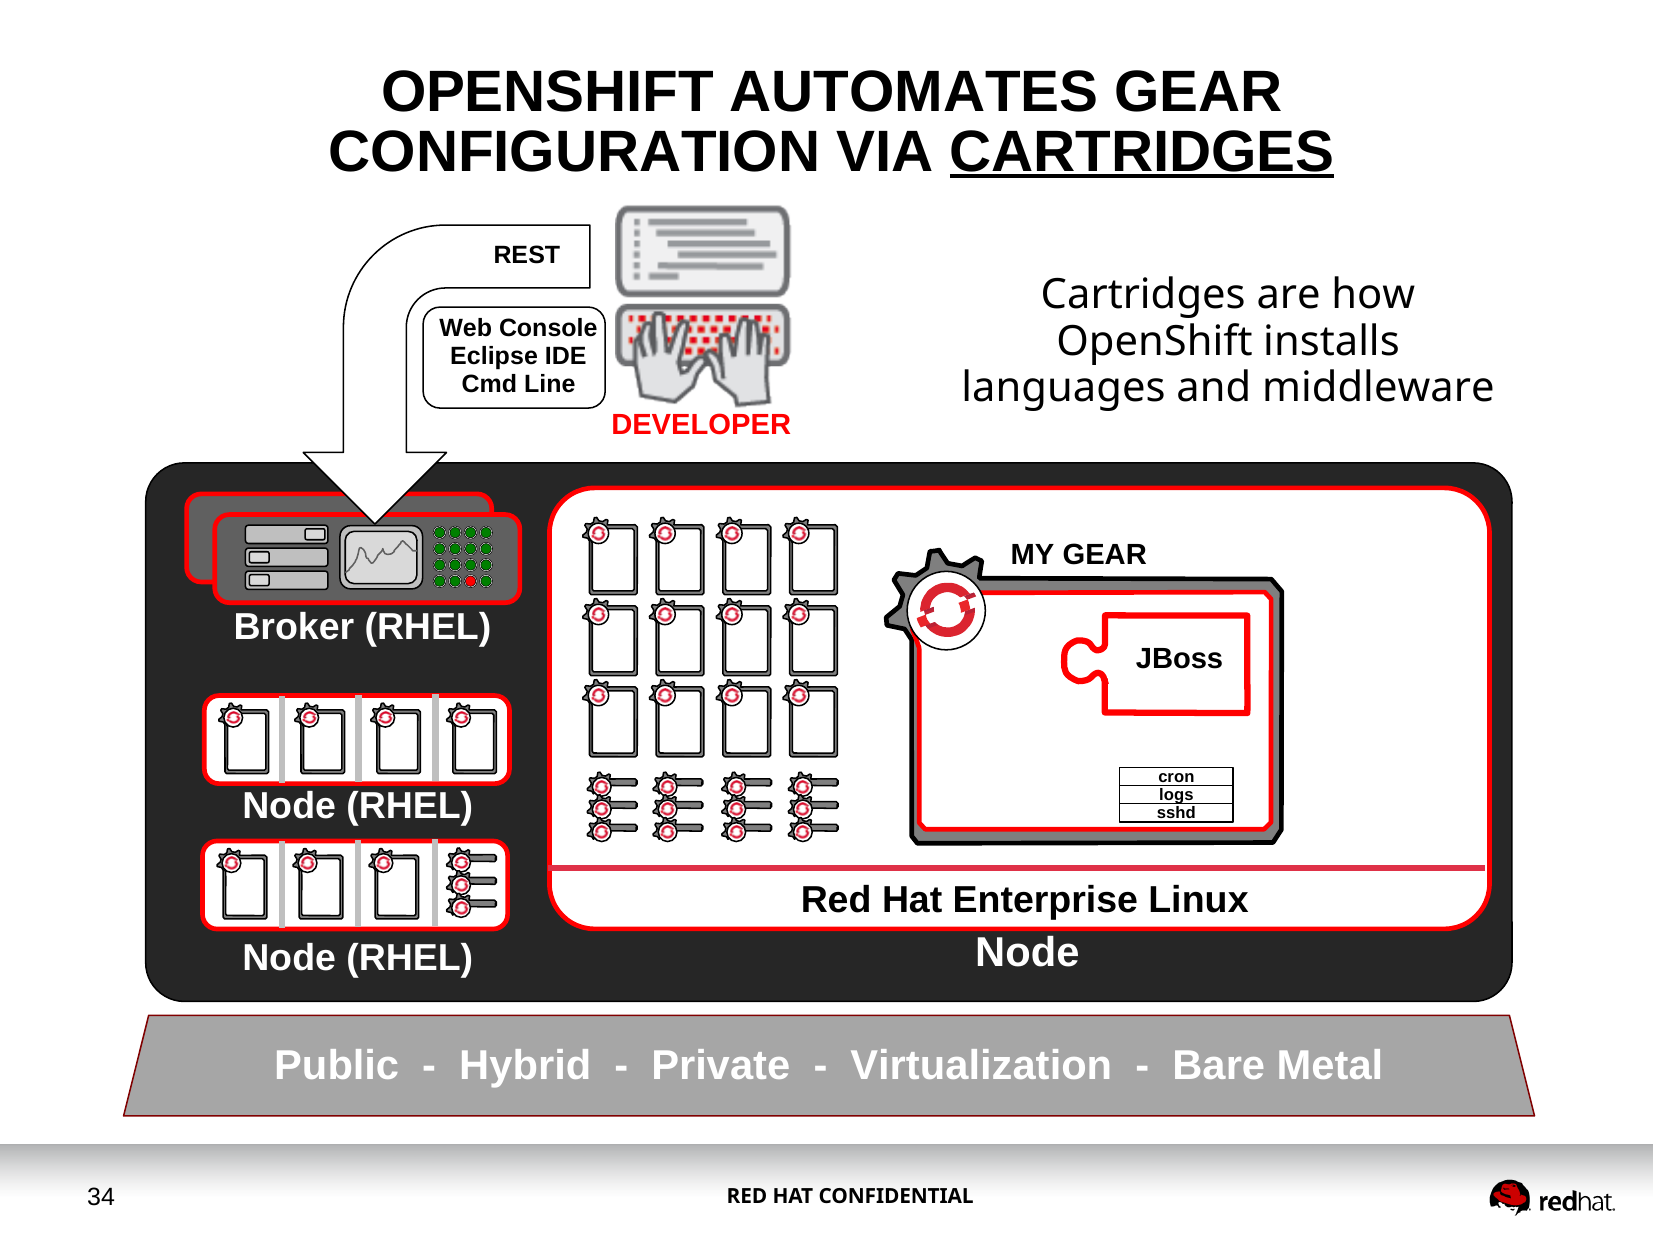

OPENSHIFT AUTOMATES GEAR CONFIGURATION VIA CARTRIDGES
REST
Web Console
Eclipse IDE
Cmd Line
Cartridges are how OpenShift installs languages and middleware
DEVELOPER
RHEL
MY GEAR
Broker (RHEL)
JBoss
cron
Node (RHEL)
logs
sshd
Red Hat Enterprise Linux
Node
Node (RHEL)
Public - Hybrid - Private - Virtualization - Bare Metal